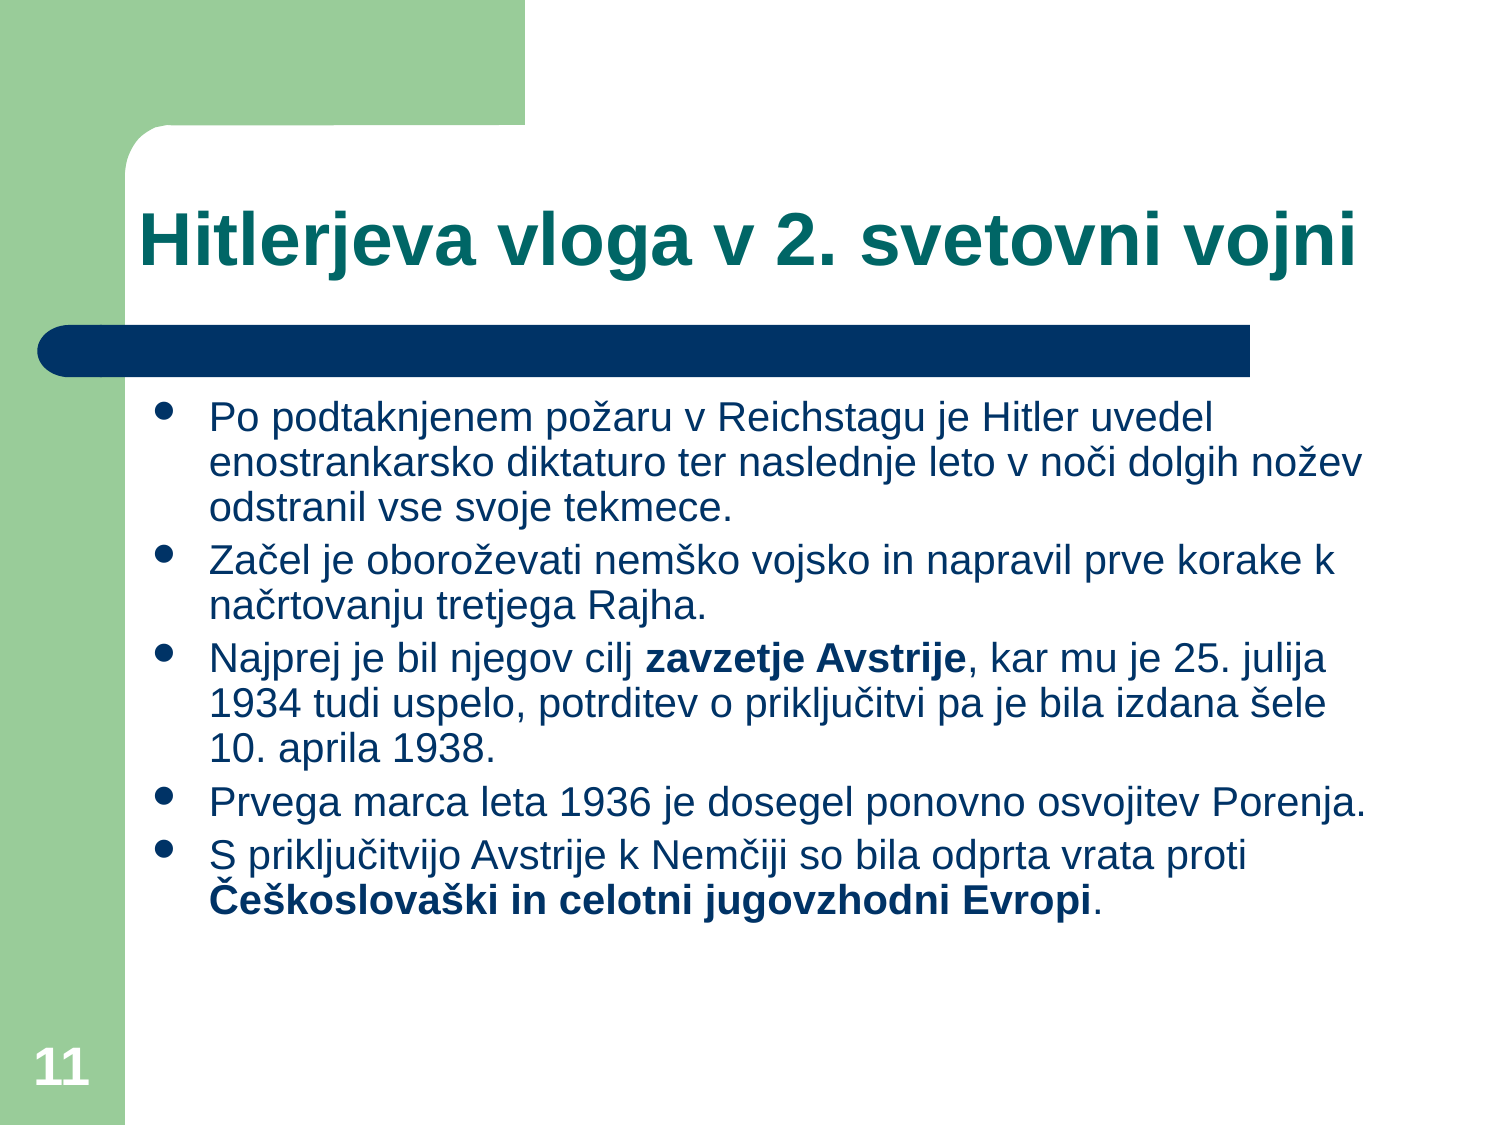

# Hitlerjeva vloga v 2. svetovni vojni
Po podtaknjenem požaru v Reichstagu je Hitler uvedel enostrankarsko diktaturo ter naslednje leto v noči dolgih nožev odstranil vse svoje tekmece.
Začel je oboroževati nemško vojsko in napravil prve korake k načrtovanju tretjega Rajha.
Najprej je bil njegov cilj zavzetje Avstrije, kar mu je 25. julija 1934 tudi uspelo, potrditev o priključitvi pa je bila izdana šele 10. aprila 1938.
Prvega marca leta 1936 je dosegel ponovno osvojitev Porenja.
S priključitvijo Avstrije k Nemčiji so bila odprta vrata proti Češkoslovaški in celotni jugovzhodni Evropi.